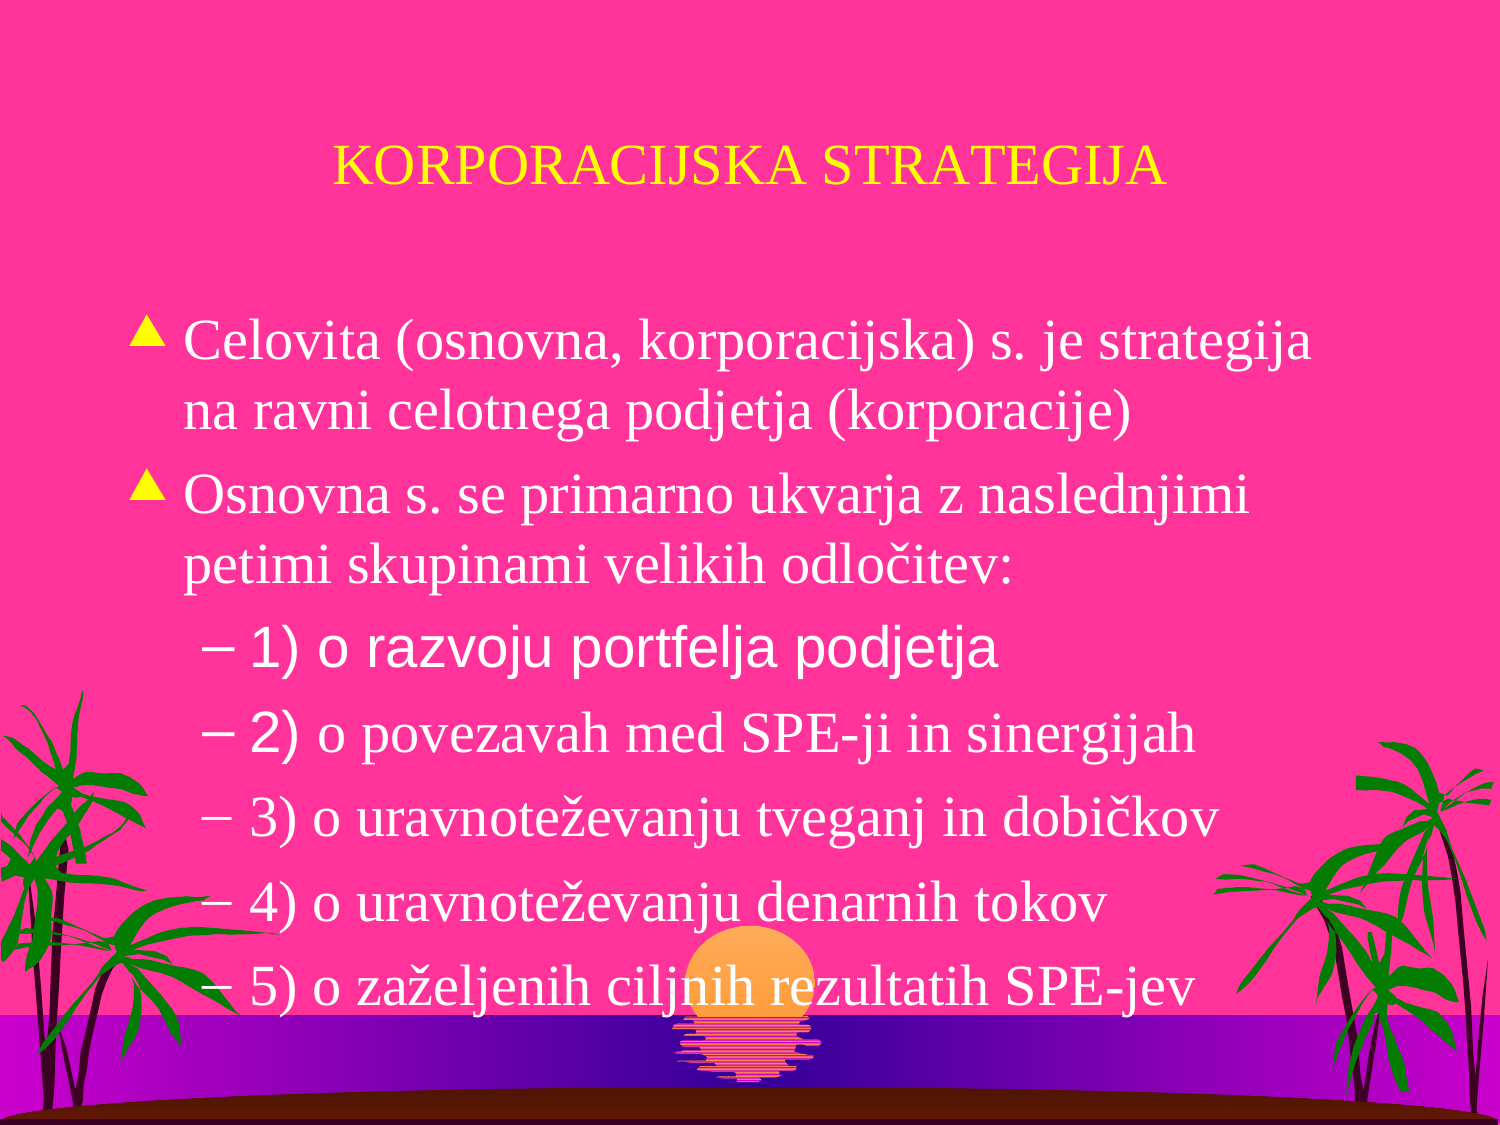

# KORPORACIJSKA STRATEGIJA
Celovita (osnovna, korporacijska) s. je strategija na ravni celotnega podjetja (korporacije)
Osnovna s. se primarno ukvarja z naslednjimi petimi skupinami velikih odločitev:
1) o razvoju portfelja podjetja
2) o povezavah med SPE-ji in sinergijah
3) o uravnoteževanju tveganj in dobičkov
4) o uravnoteževanju denarnih tokov
5) o zaželjenih ciljnih rezultatih SPE-jev